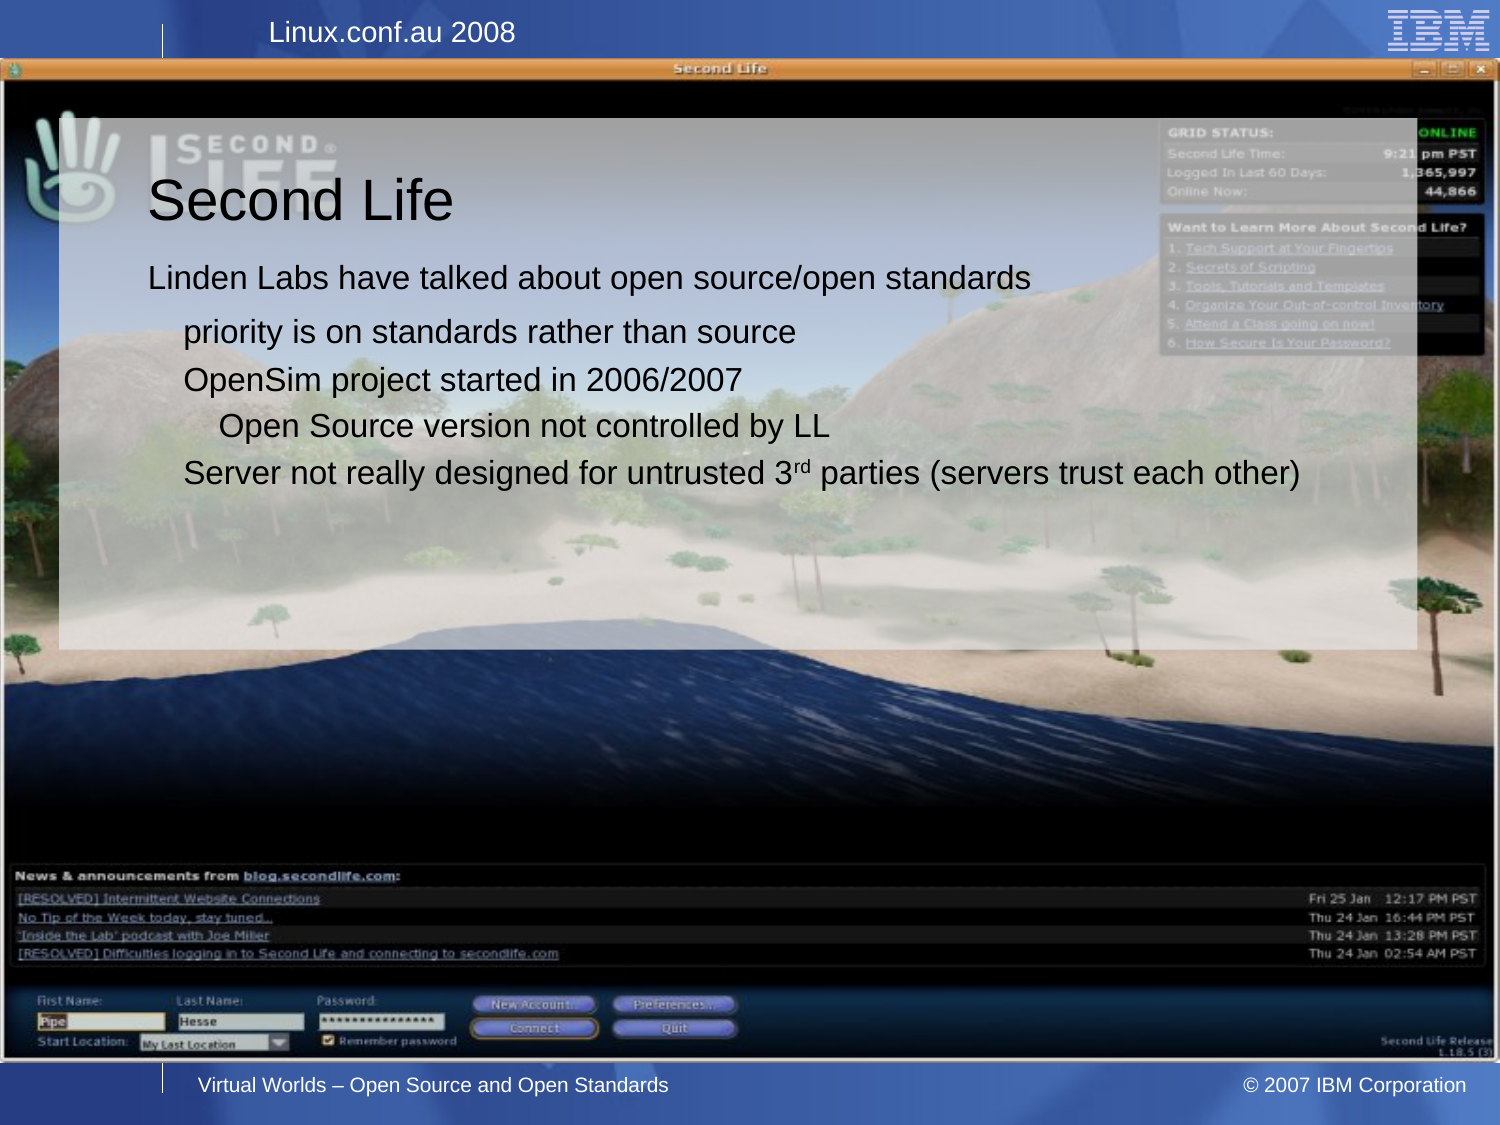

# Second Life
Linden Labs have talked about open source/open standards
priority is on standards rather than source
OpenSim project started in 2006/2007
Open Source version not controlled by LL
Server not really designed for untrusted 3rd parties (servers trust each other)
20